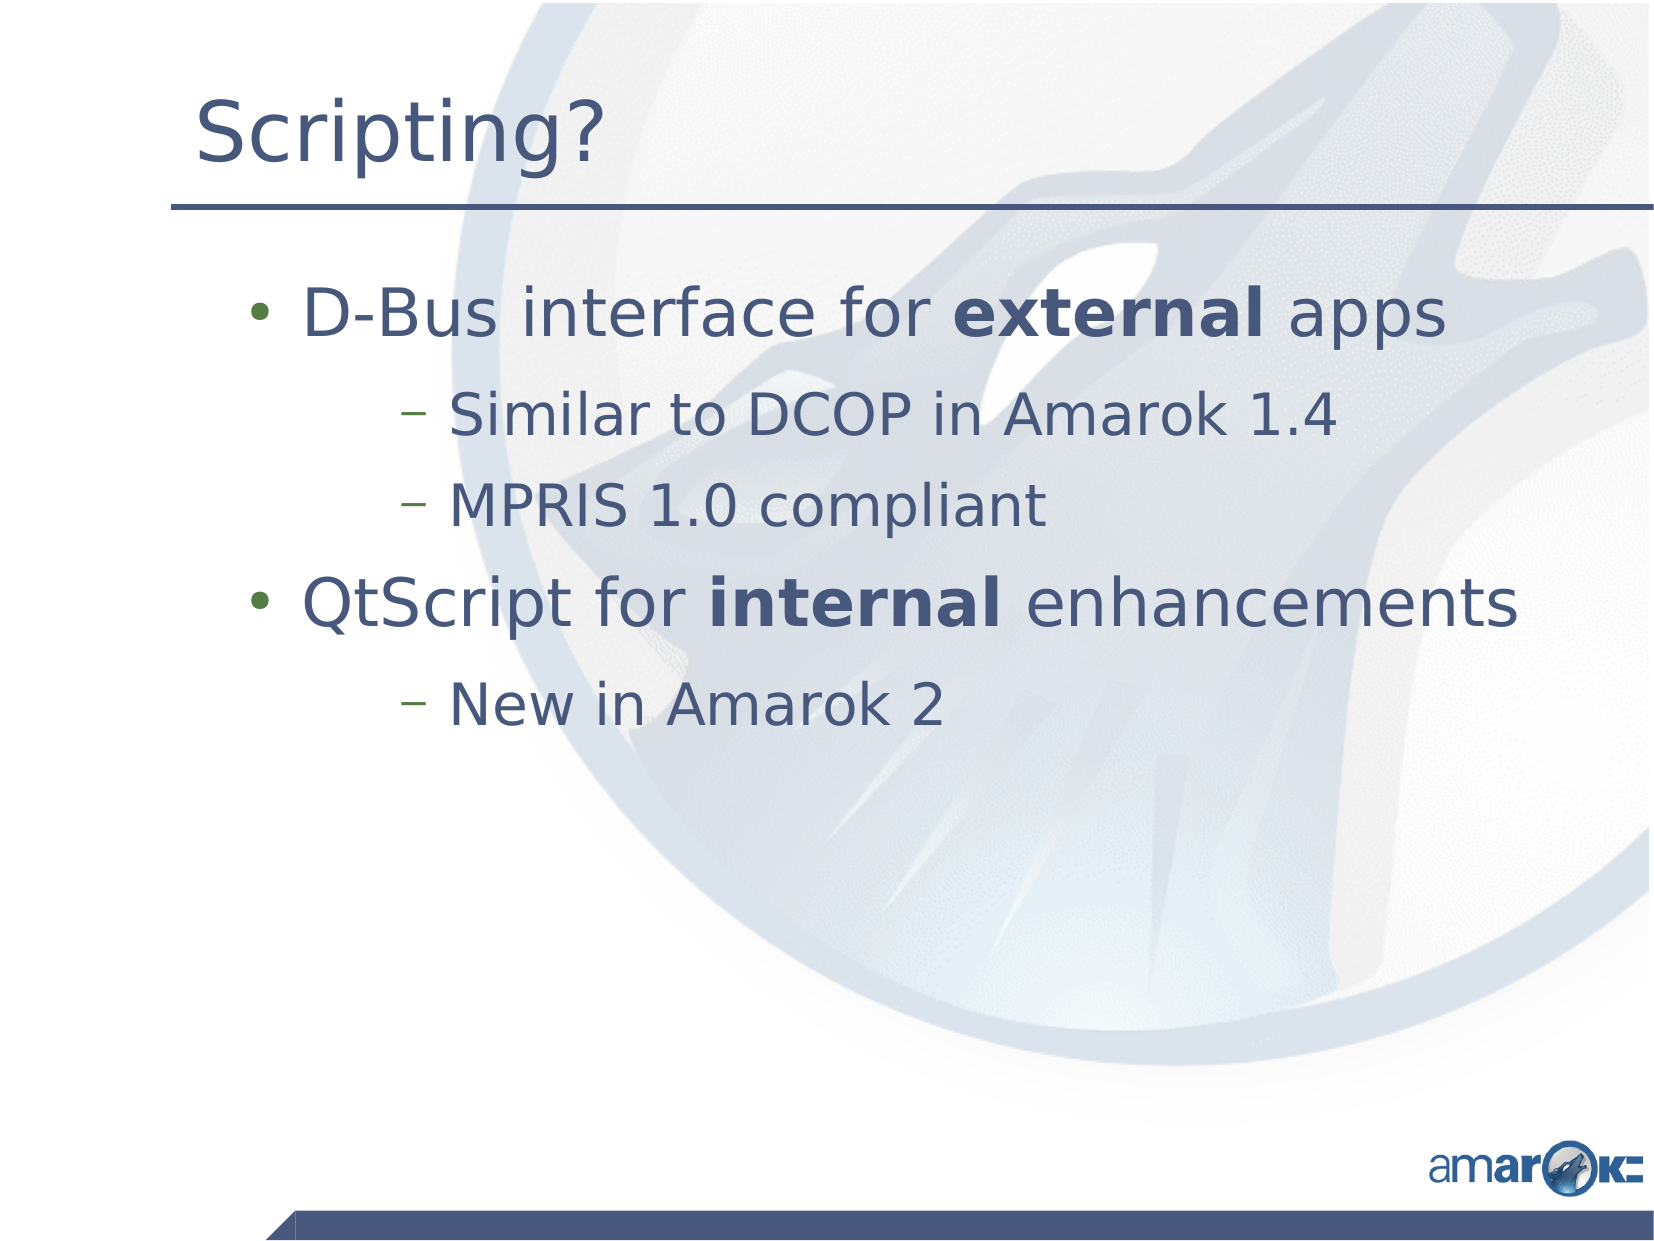

# Scripting?
D-Bus interface for external apps
Similar to DCOP in Amarok 1.4
MPRIS 1.0 compliant
QtScript for internal enhancements
New in Amarok 2